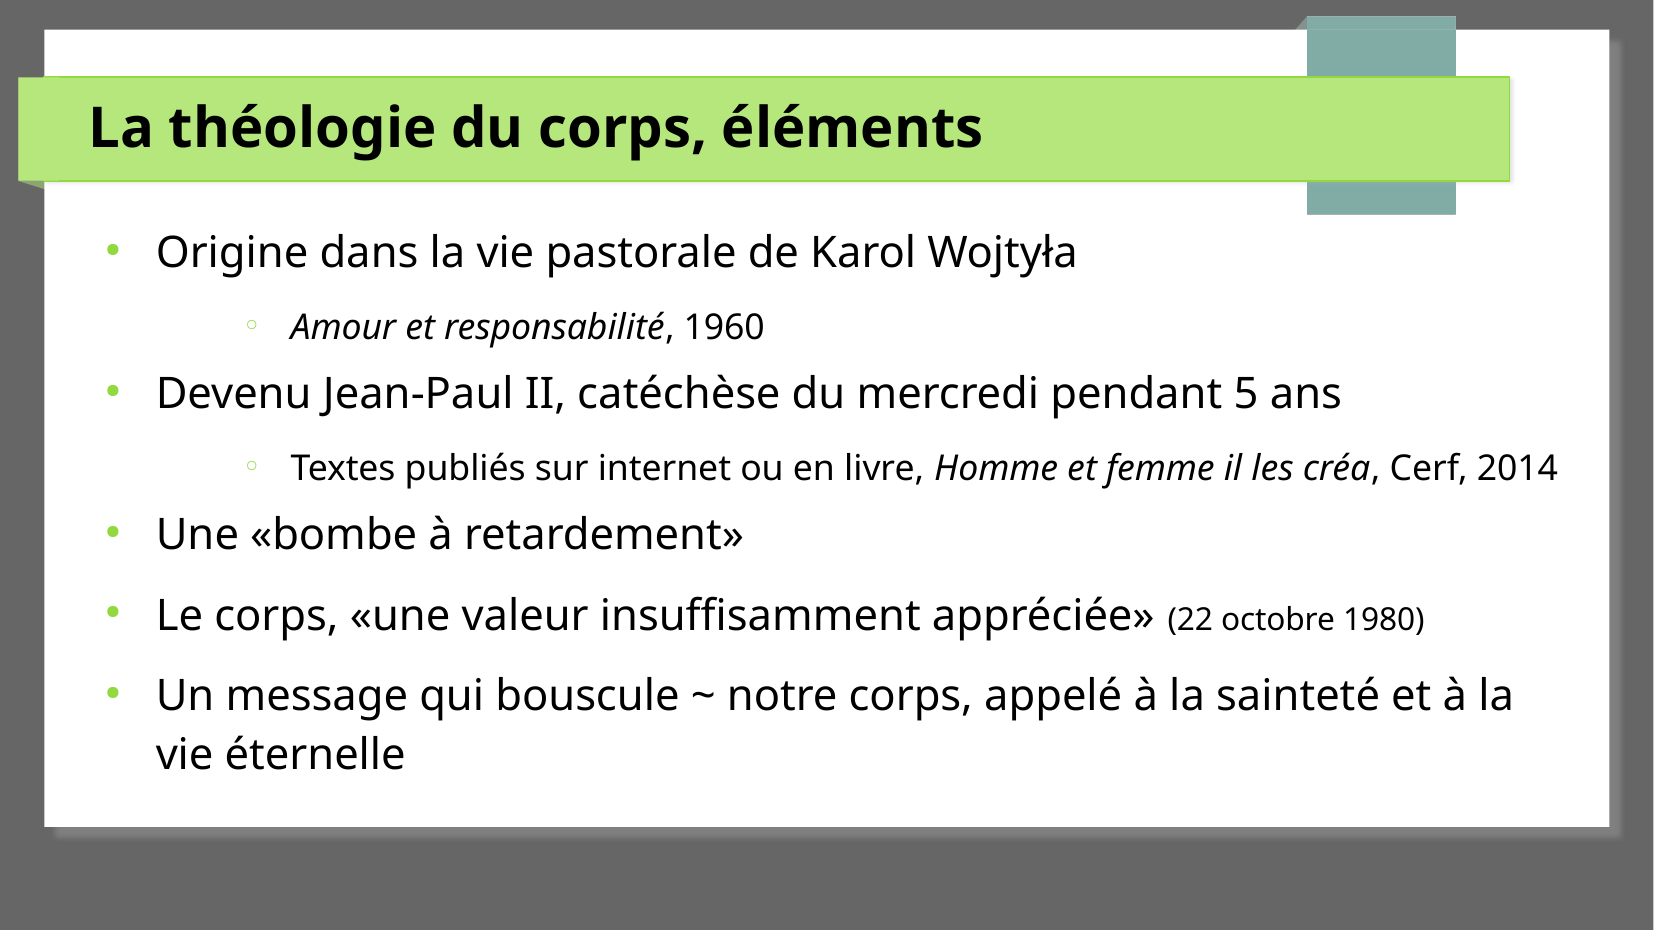

# La théologie du corps, éléments
Origine dans la vie pastorale de Karol Wojtyła
Amour et responsabilité, 1960
Devenu Jean-Paul II, catéchèse du mercredi pendant 5 ans
Textes publiés sur internet ou en livre, Homme et femme il les créa, Cerf, 2014
Une «bombe à retardement»
Le corps, «une valeur insuffisamment appréciée» (22 octobre 1980)
Un message qui bouscule ~ notre corps, appelé à la sainteté et à la vie éternelle